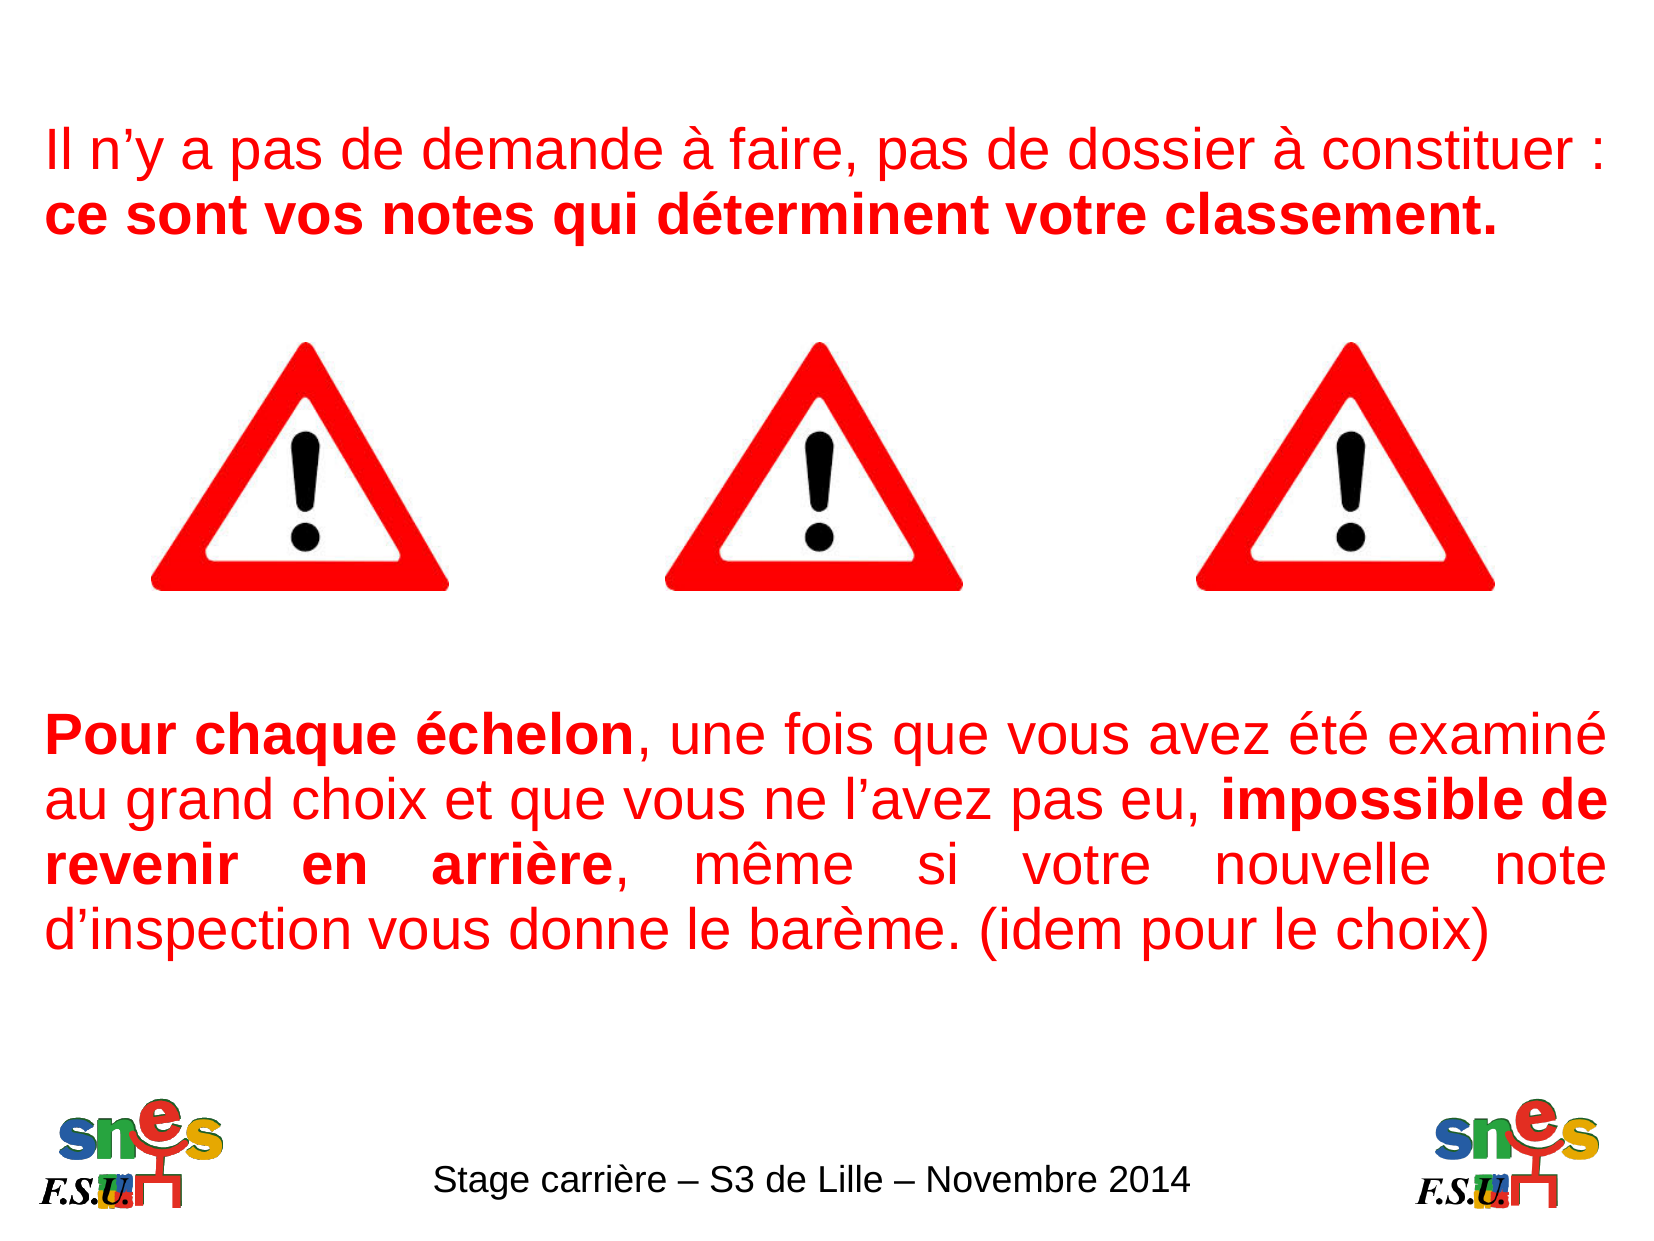

Il n’y a pas de demande à faire, pas de dossier à constituer : ce sont vos notes qui déterminent votre classement.
Pour chaque échelon, une fois que vous avez été examiné au grand choix et que vous ne l’avez pas eu, impossible de revenir en arrière, même si votre nouvelle note d’inspection vous donne le barème. (idem pour le choix)
Stage carrière – S3 de Lille – Novembre 2014